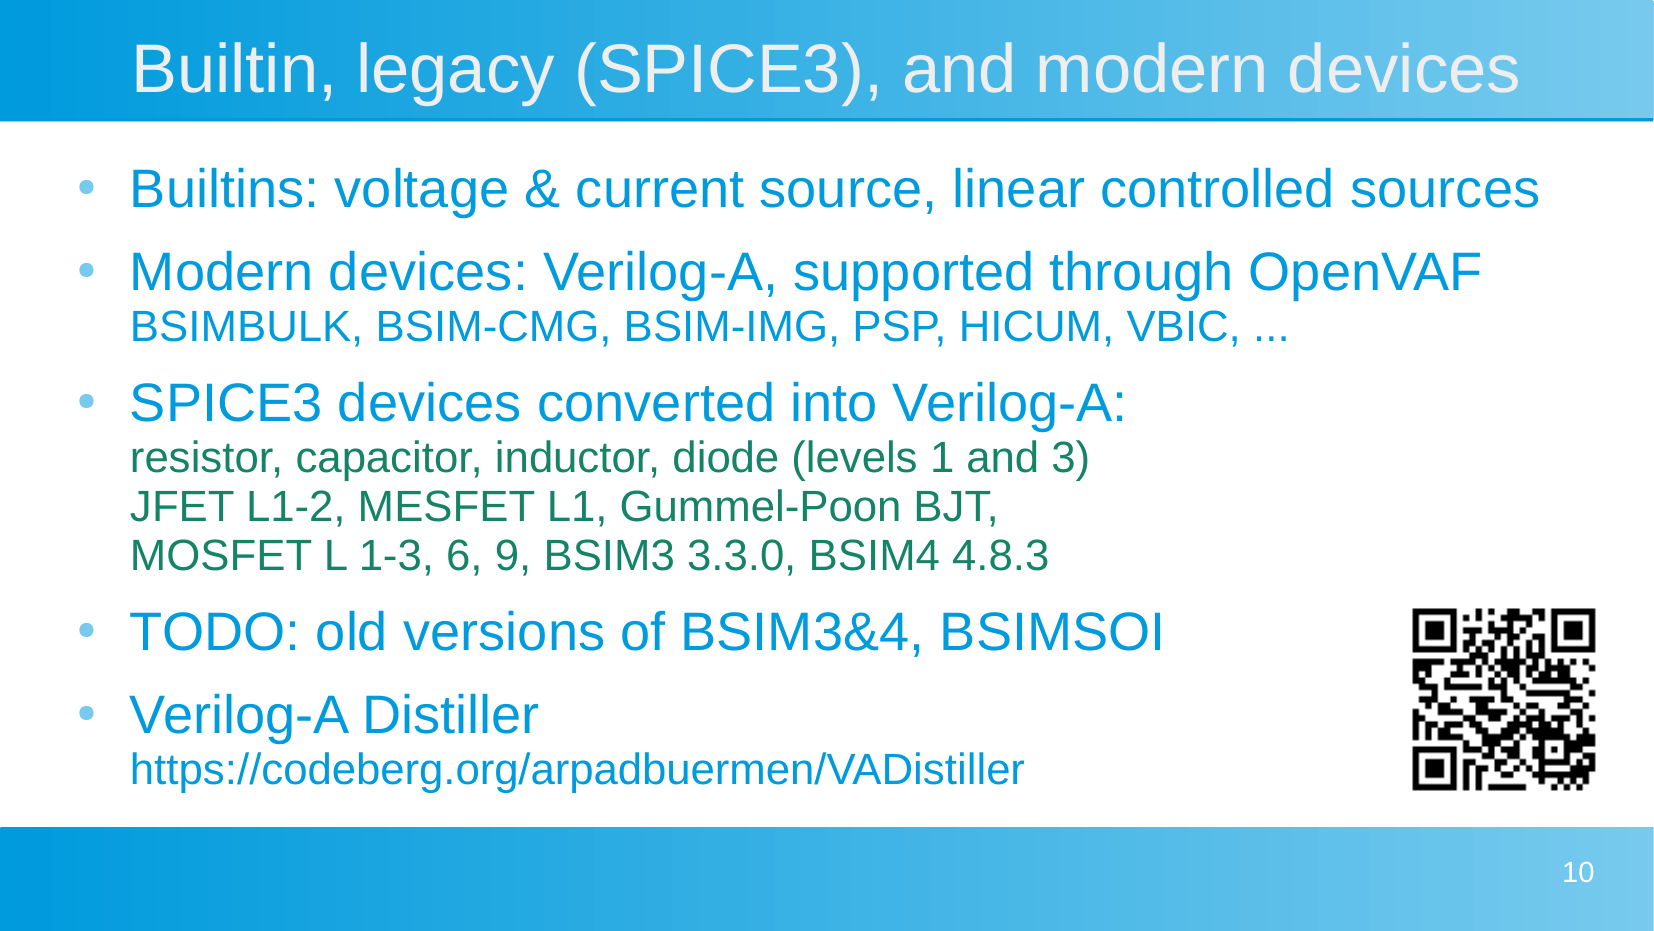

# Builtin, legacy (SPICE3), and modern devices
Builtins: voltage & current source, linear controlled sources
Modern devices: Verilog-A, supported through OpenVAF
BSIMBULK, BSIM-CMG, BSIM-IMG, PSP, HICUM, VBIC, ...
SPICE3 devices converted into Verilog-A:
resistor, capacitor, inductor, diode (levels 1 and 3)
JFET L1-2, MESFET L1, Gummel-Poon BJT,
MOSFET L 1-3, 6, 9, BSIM3 3.3.0, BSIM4 4.8.3
TODO: old versions of BSIM3&4, BSIMSOI
Verilog-A Distiller
https://codeberg.org/arpadbuermen/VADistiller
10